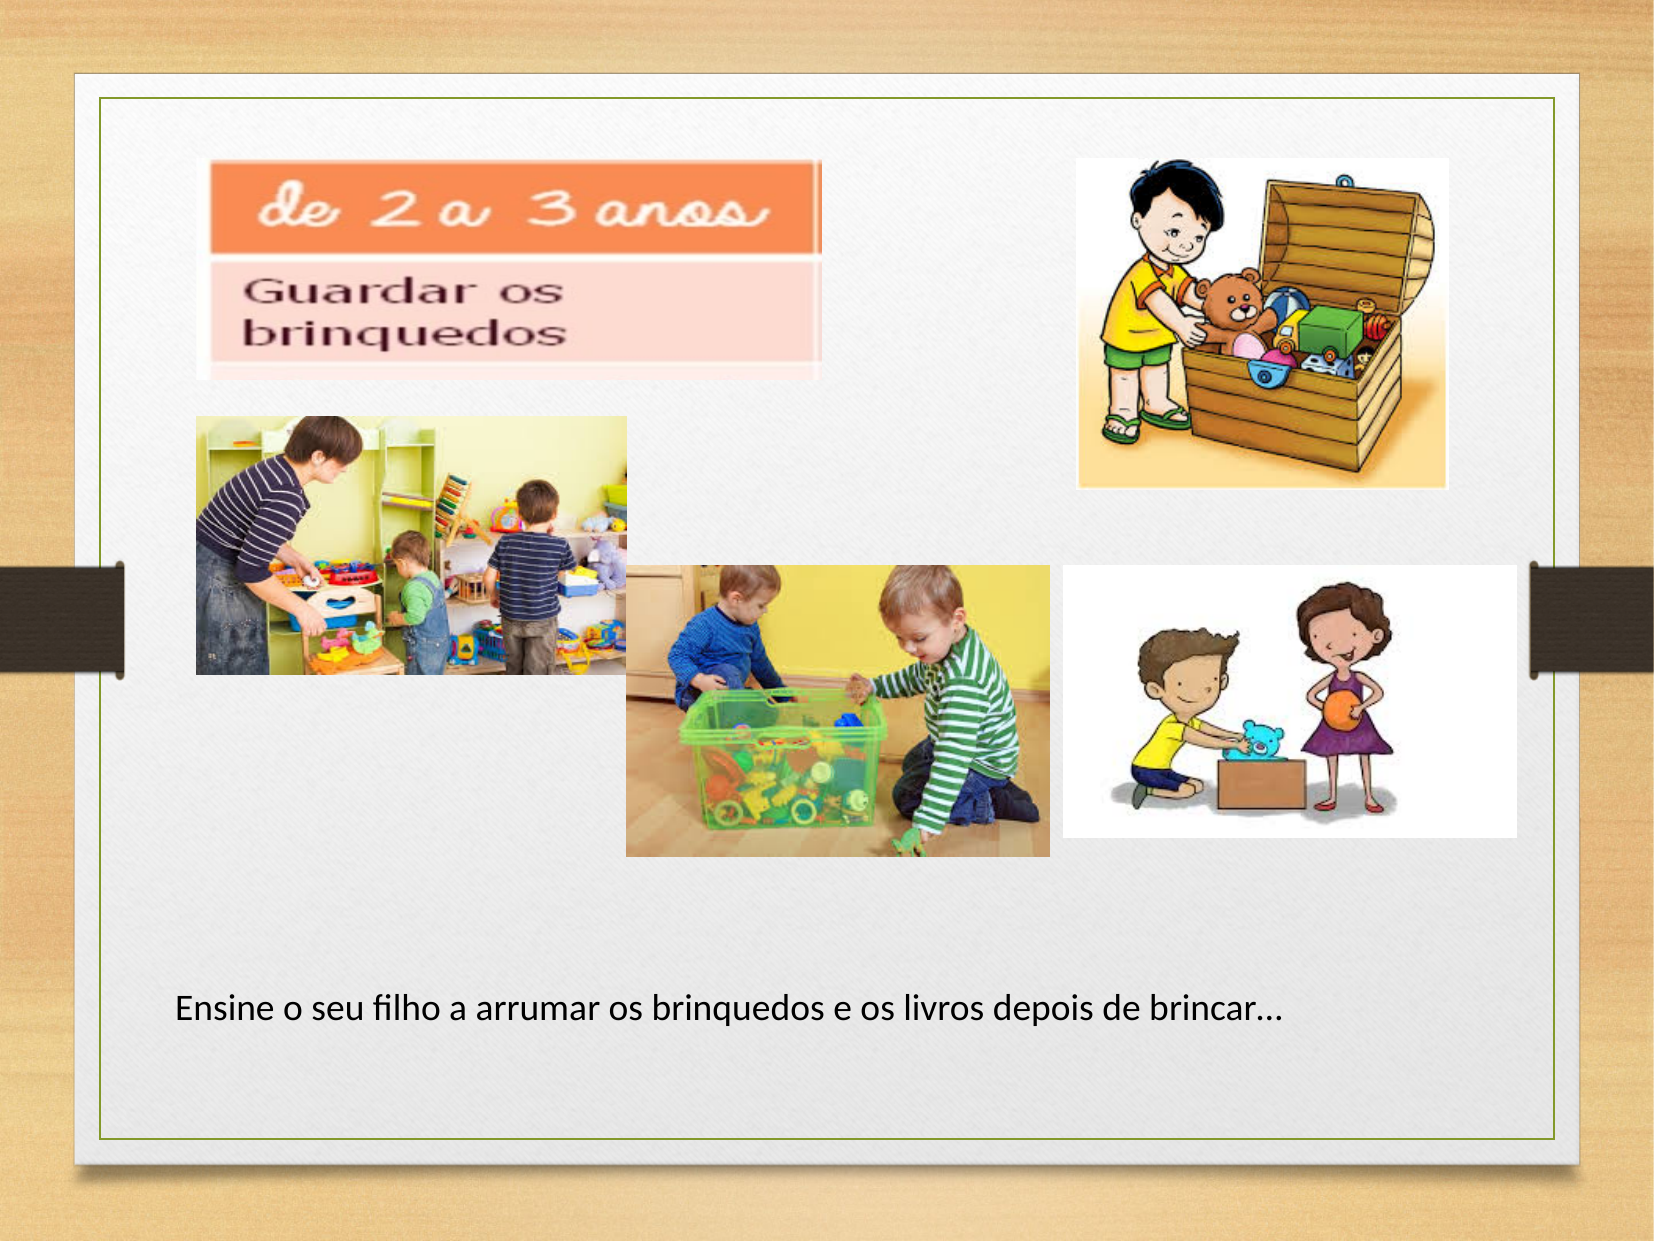

Ensine o seu filho a arrumar os brinquedos e os livros depois de brincar…